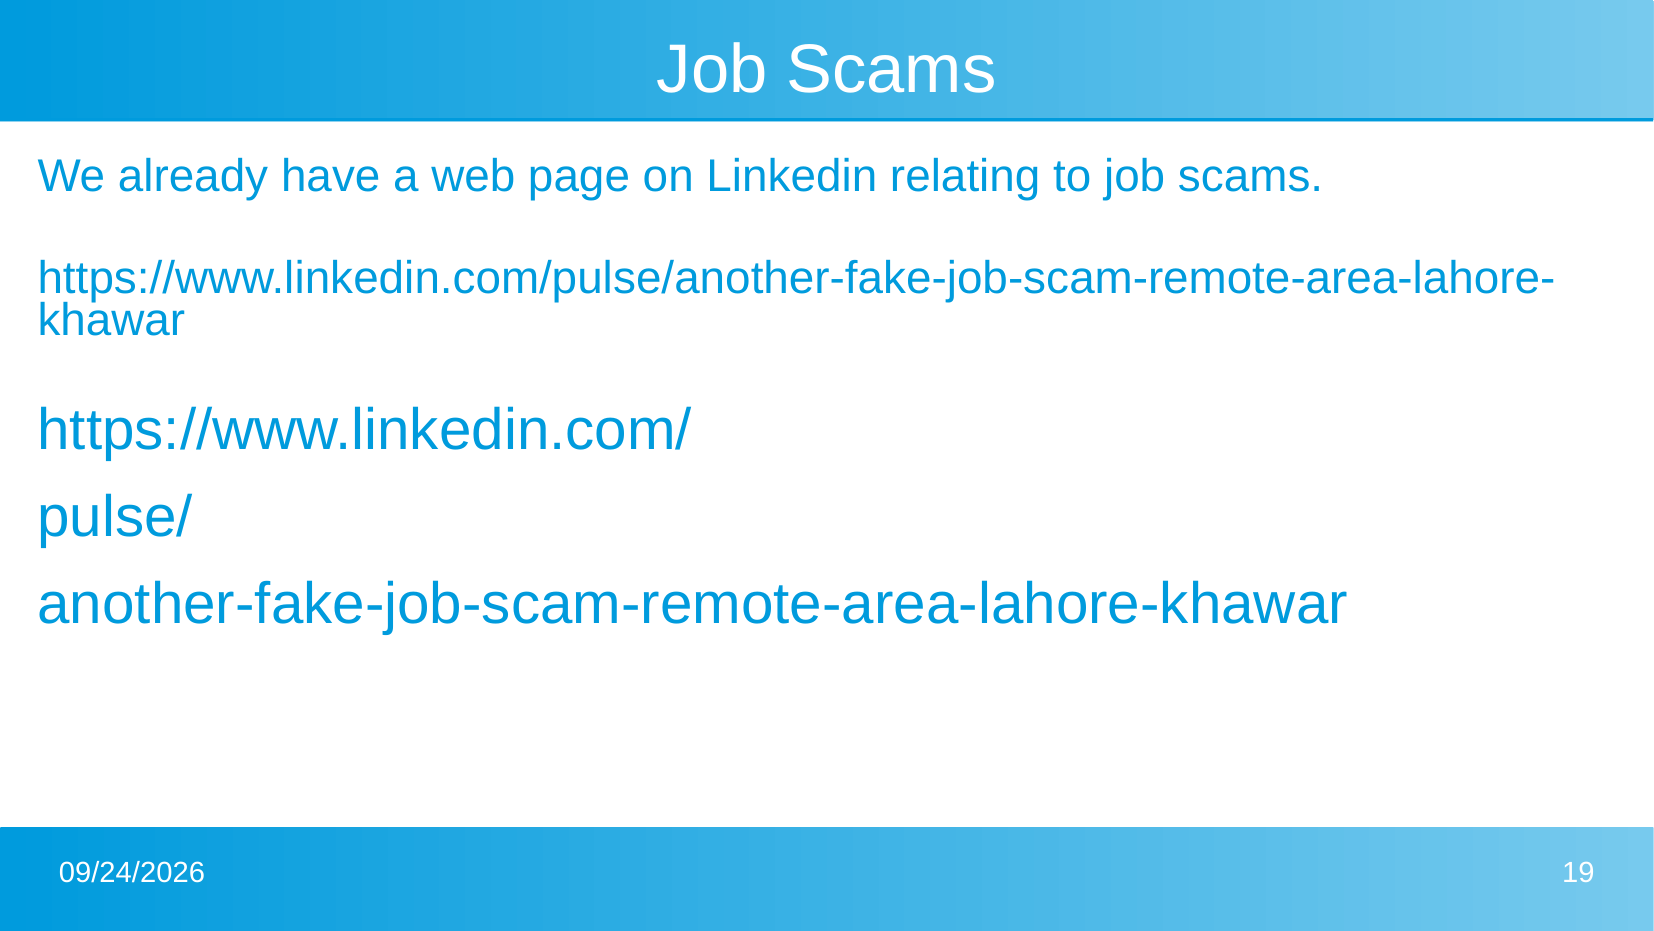

# Job Scams
We already have a web page on Linkedin relating to job scams.
https://www.linkedin.com/pulse/another-fake-job-scam-remote-area-lahore-khawar
https://www.linkedin.com/
pulse/
another-fake-job-scam-remote-area-lahore-khawar
19